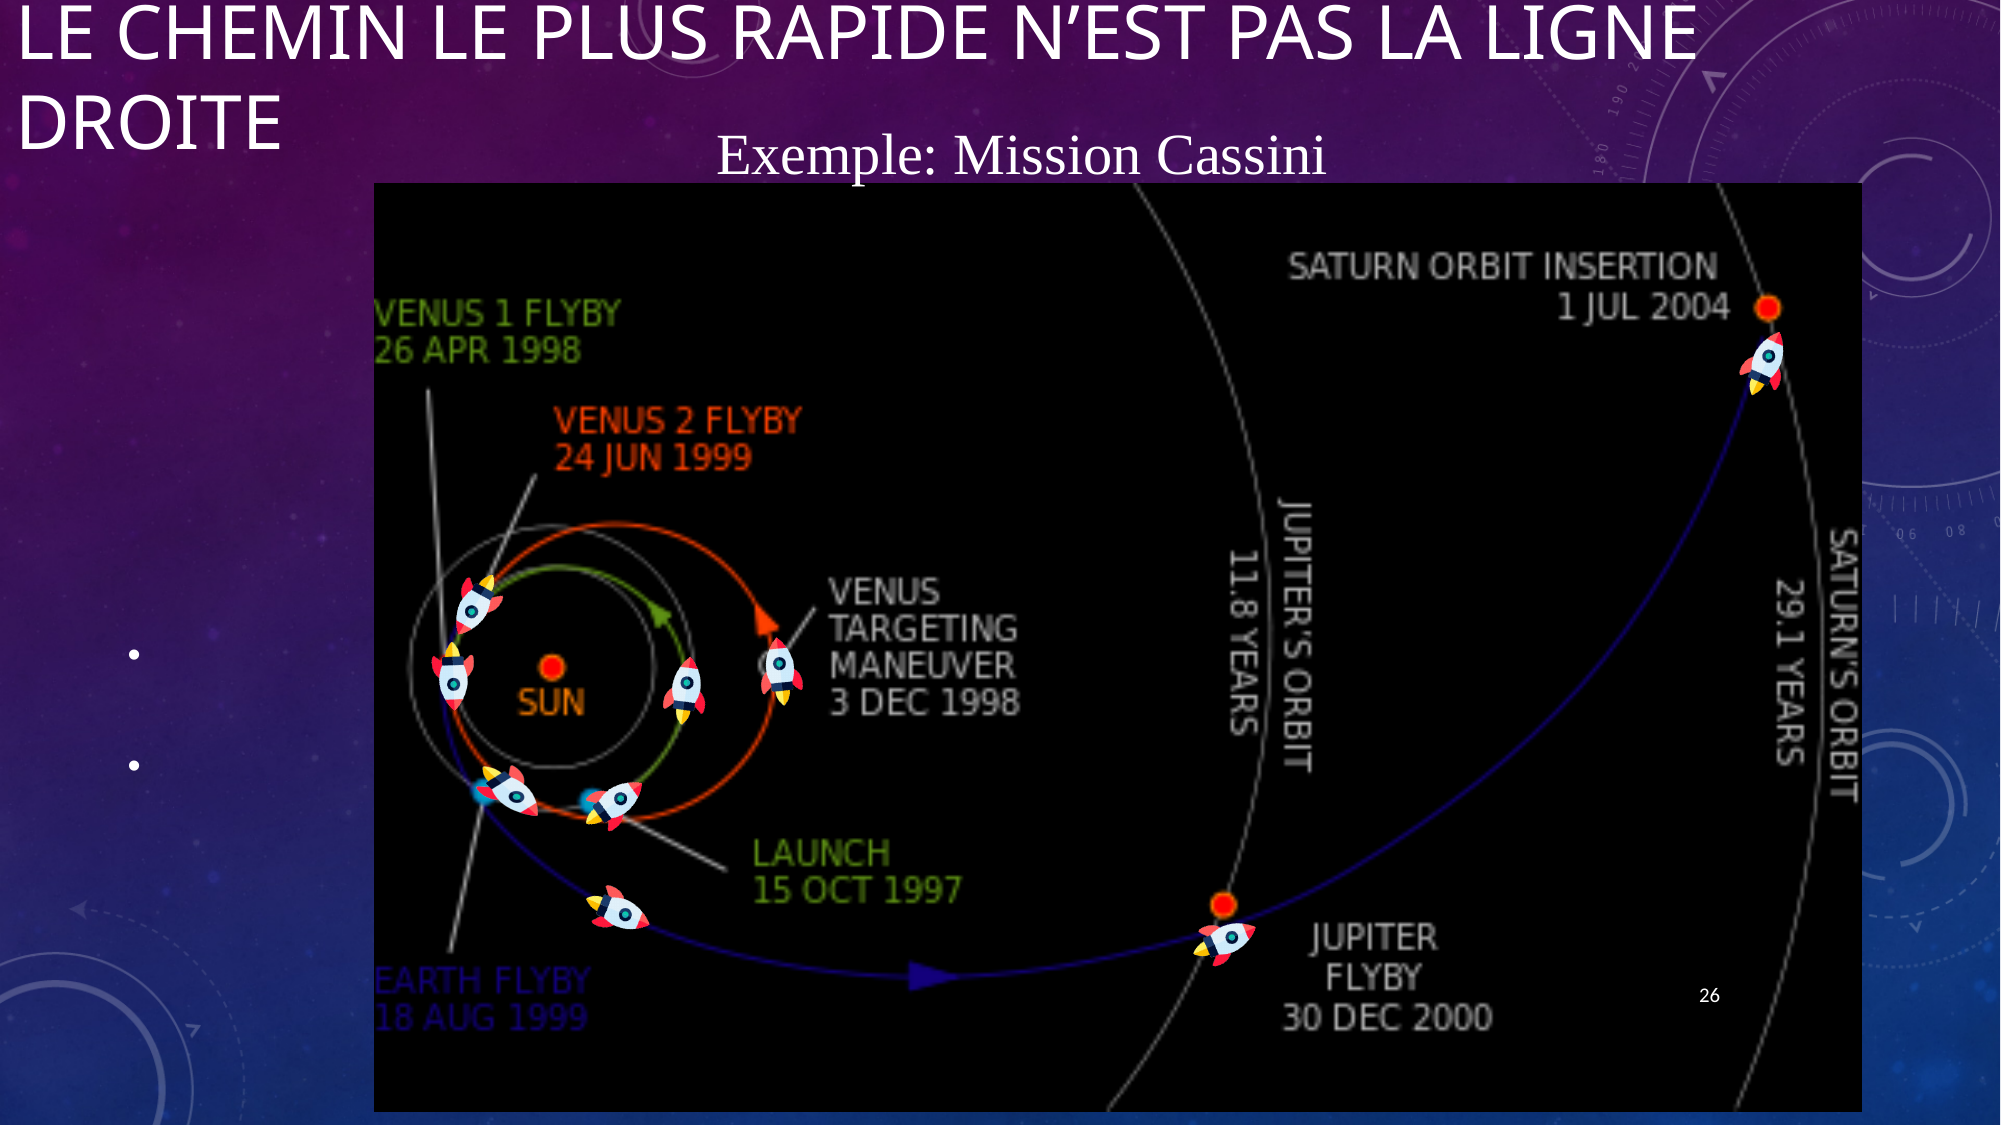

# Le chemin le plus rapide n’est pas la ligne droite
Exemple: Mission Cassini